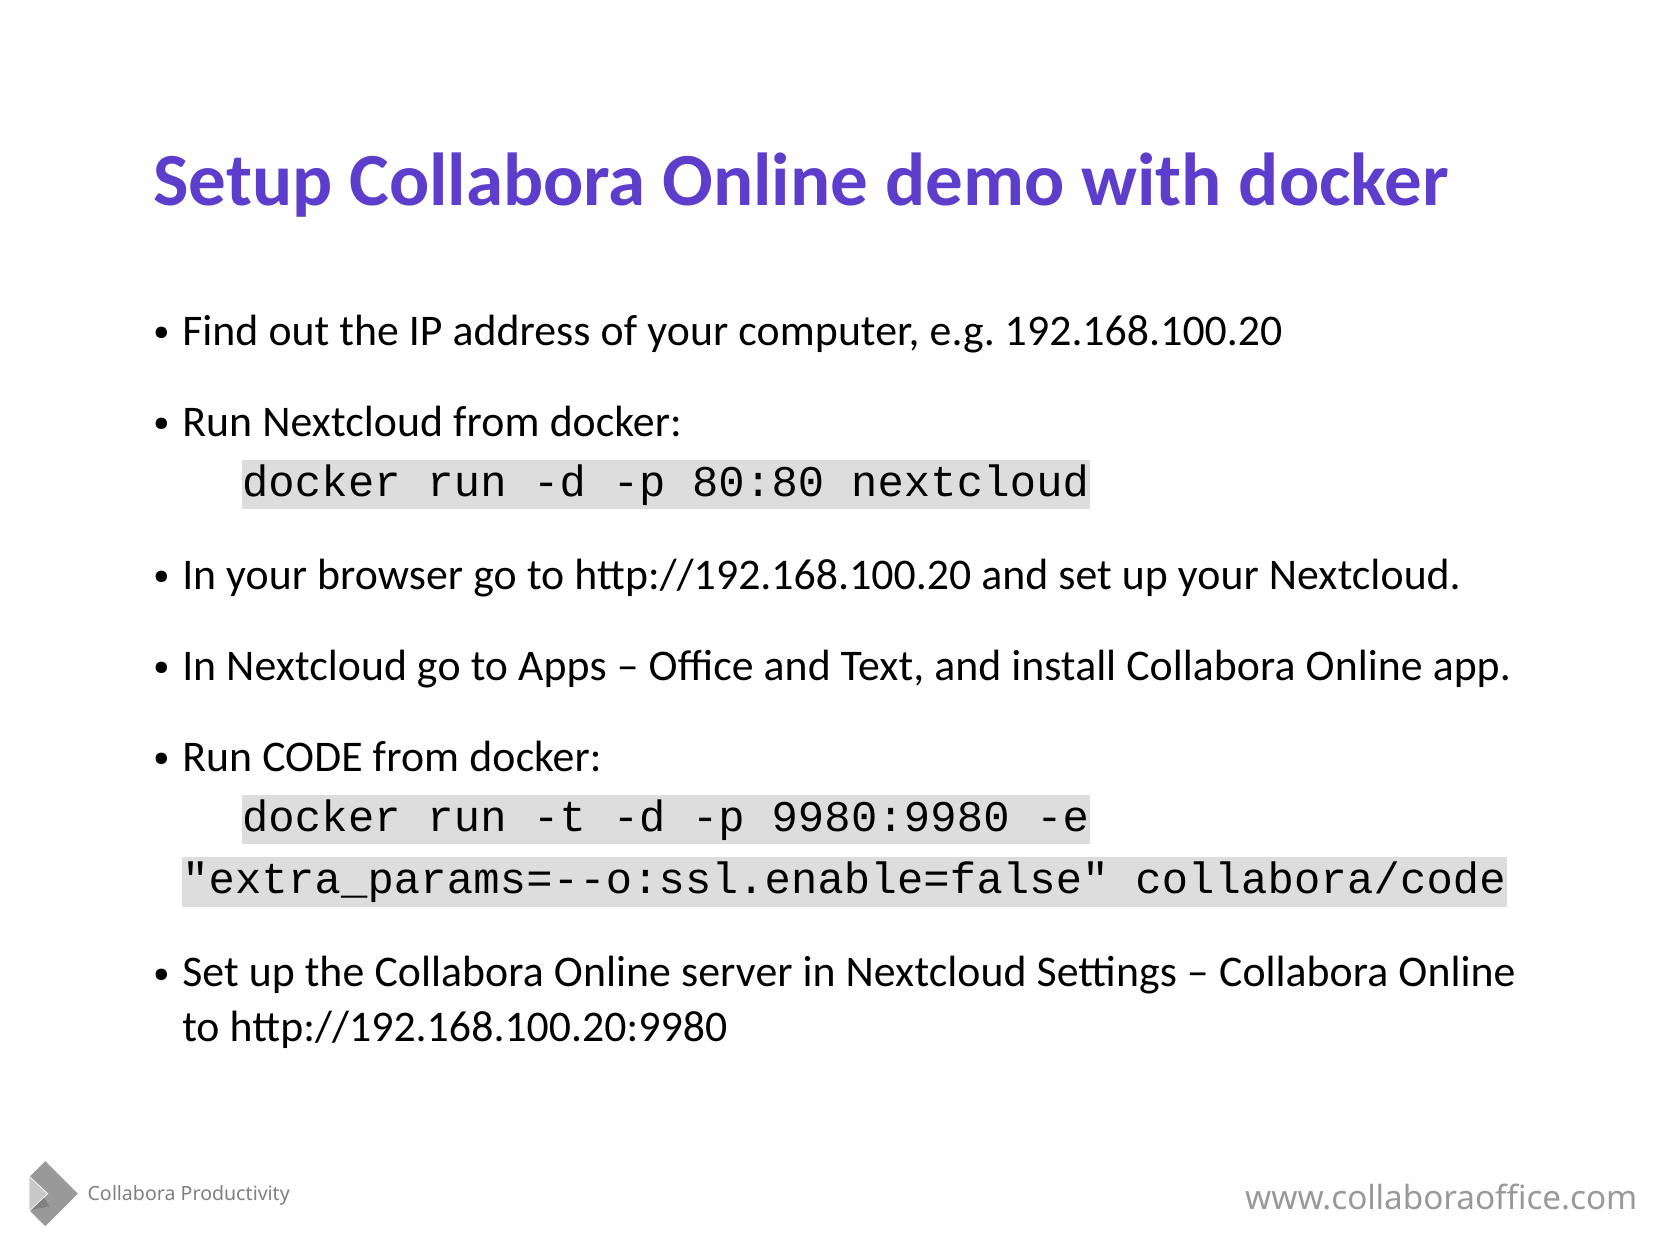

Setup Collabora Online demo with docker
# Find out the IP address of your computer, e.g. 192.168.100.20
Run Nextcloud from docker:
	docker run -d -p 80:80 nextcloud
In your browser go to http://192.168.100.20 and set up your Nextcloud.
In Nextcloud go to Apps – Office and Text, and install Collabora Online app.
Run CODE from docker:
	docker run -t -d -p 9980:9980 -e "extra_params=--o:ssl.enable=false" collabora/code
Set up the Collabora Online server in Nextcloud Settings – Collabora Online to http://192.168.100.20:9980